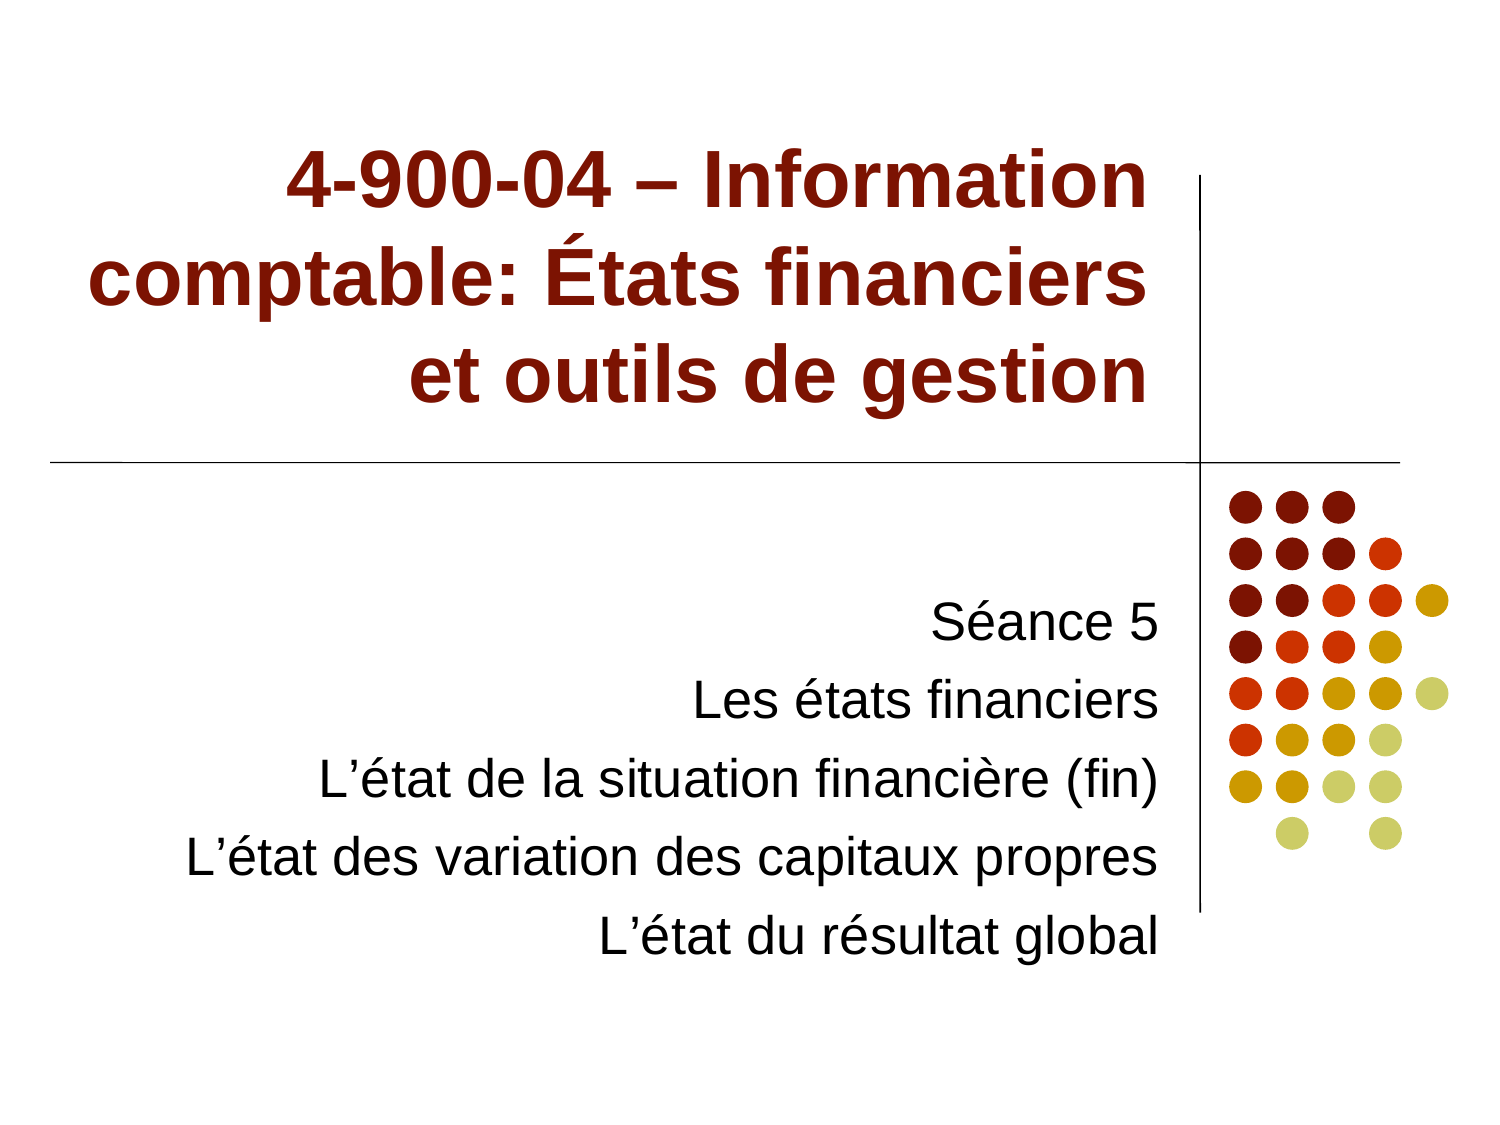

4-900-04 – Information comptable: États financiers et outils de gestion
Séance 5
Les états financiers
L’état de la situation financière (fin)
L’état des variation des capitaux propres
L’état du résultat global